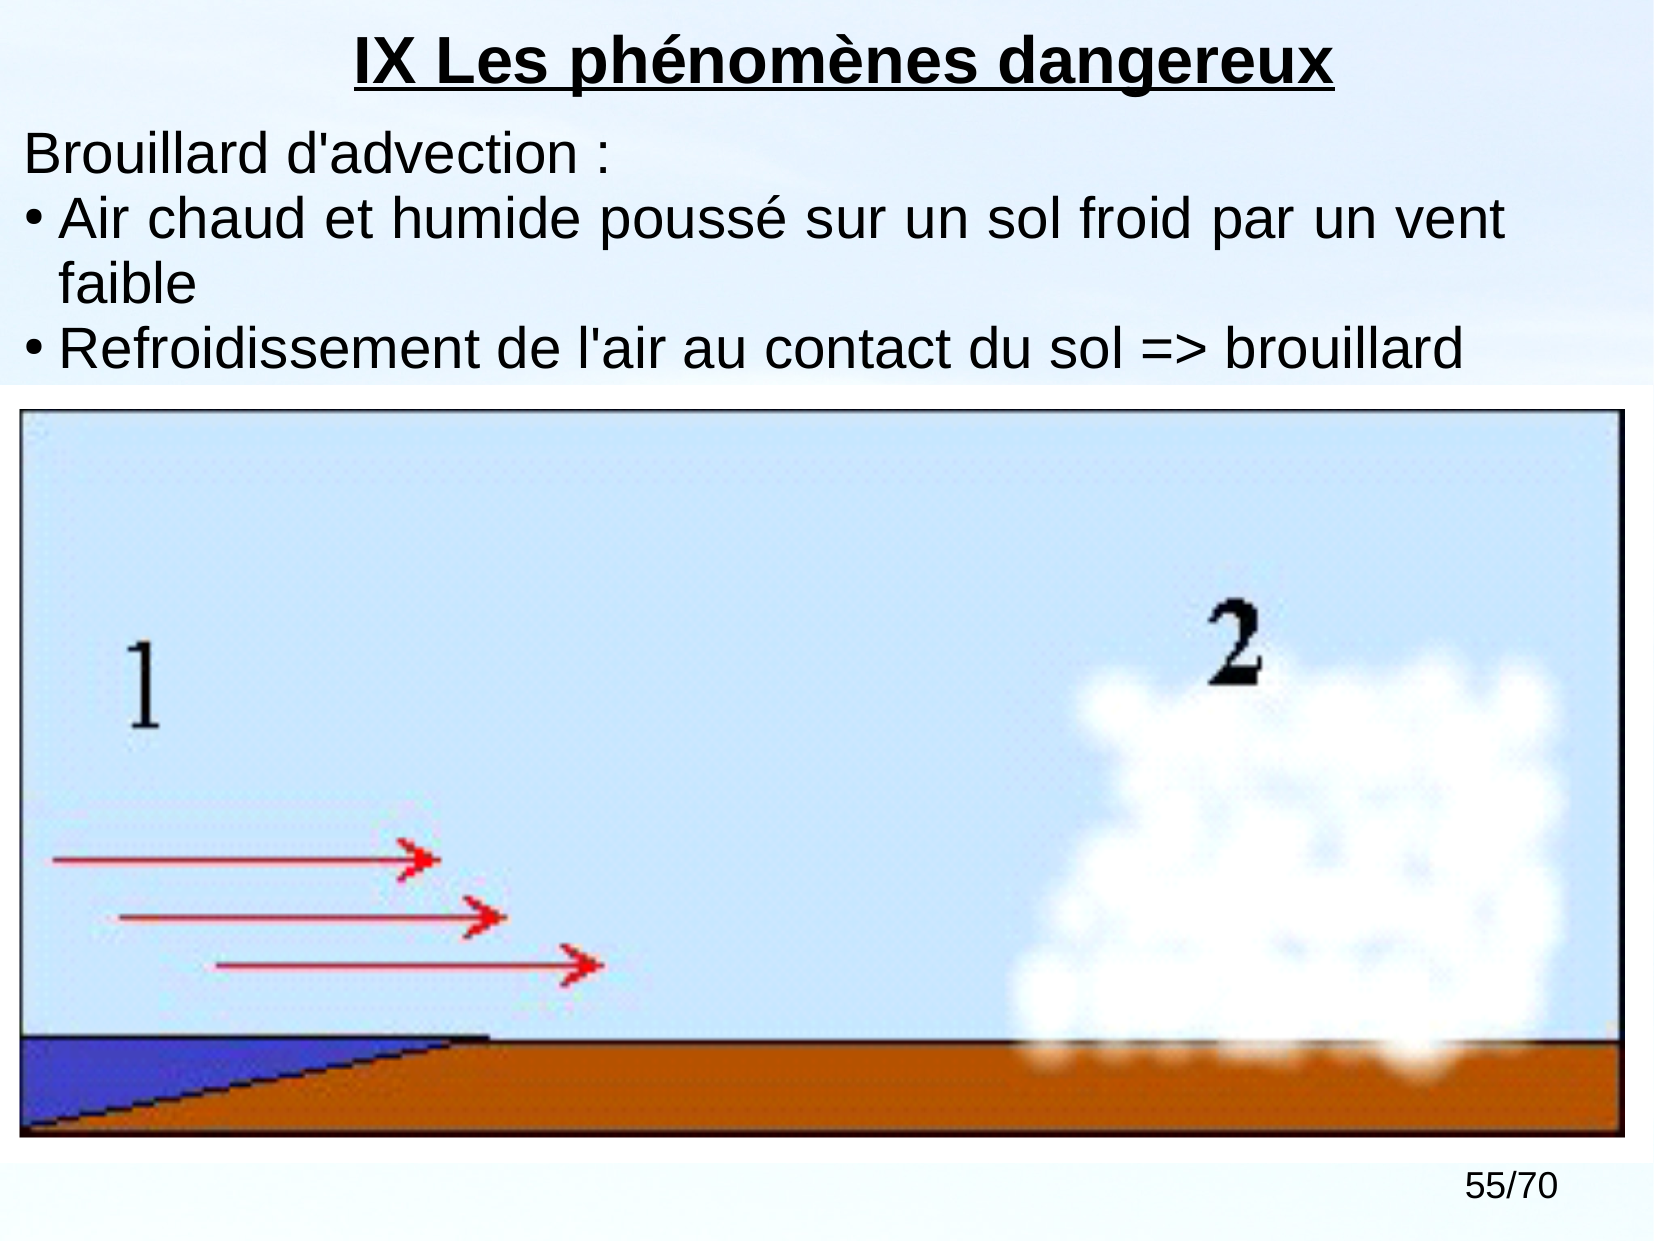

# IX Les phénomènes dangereux
Brouillard d'advection :
Air chaud et humide poussé sur un sol froid par un vent faible
Refroidissement de l'air au contact du sol => brouillard